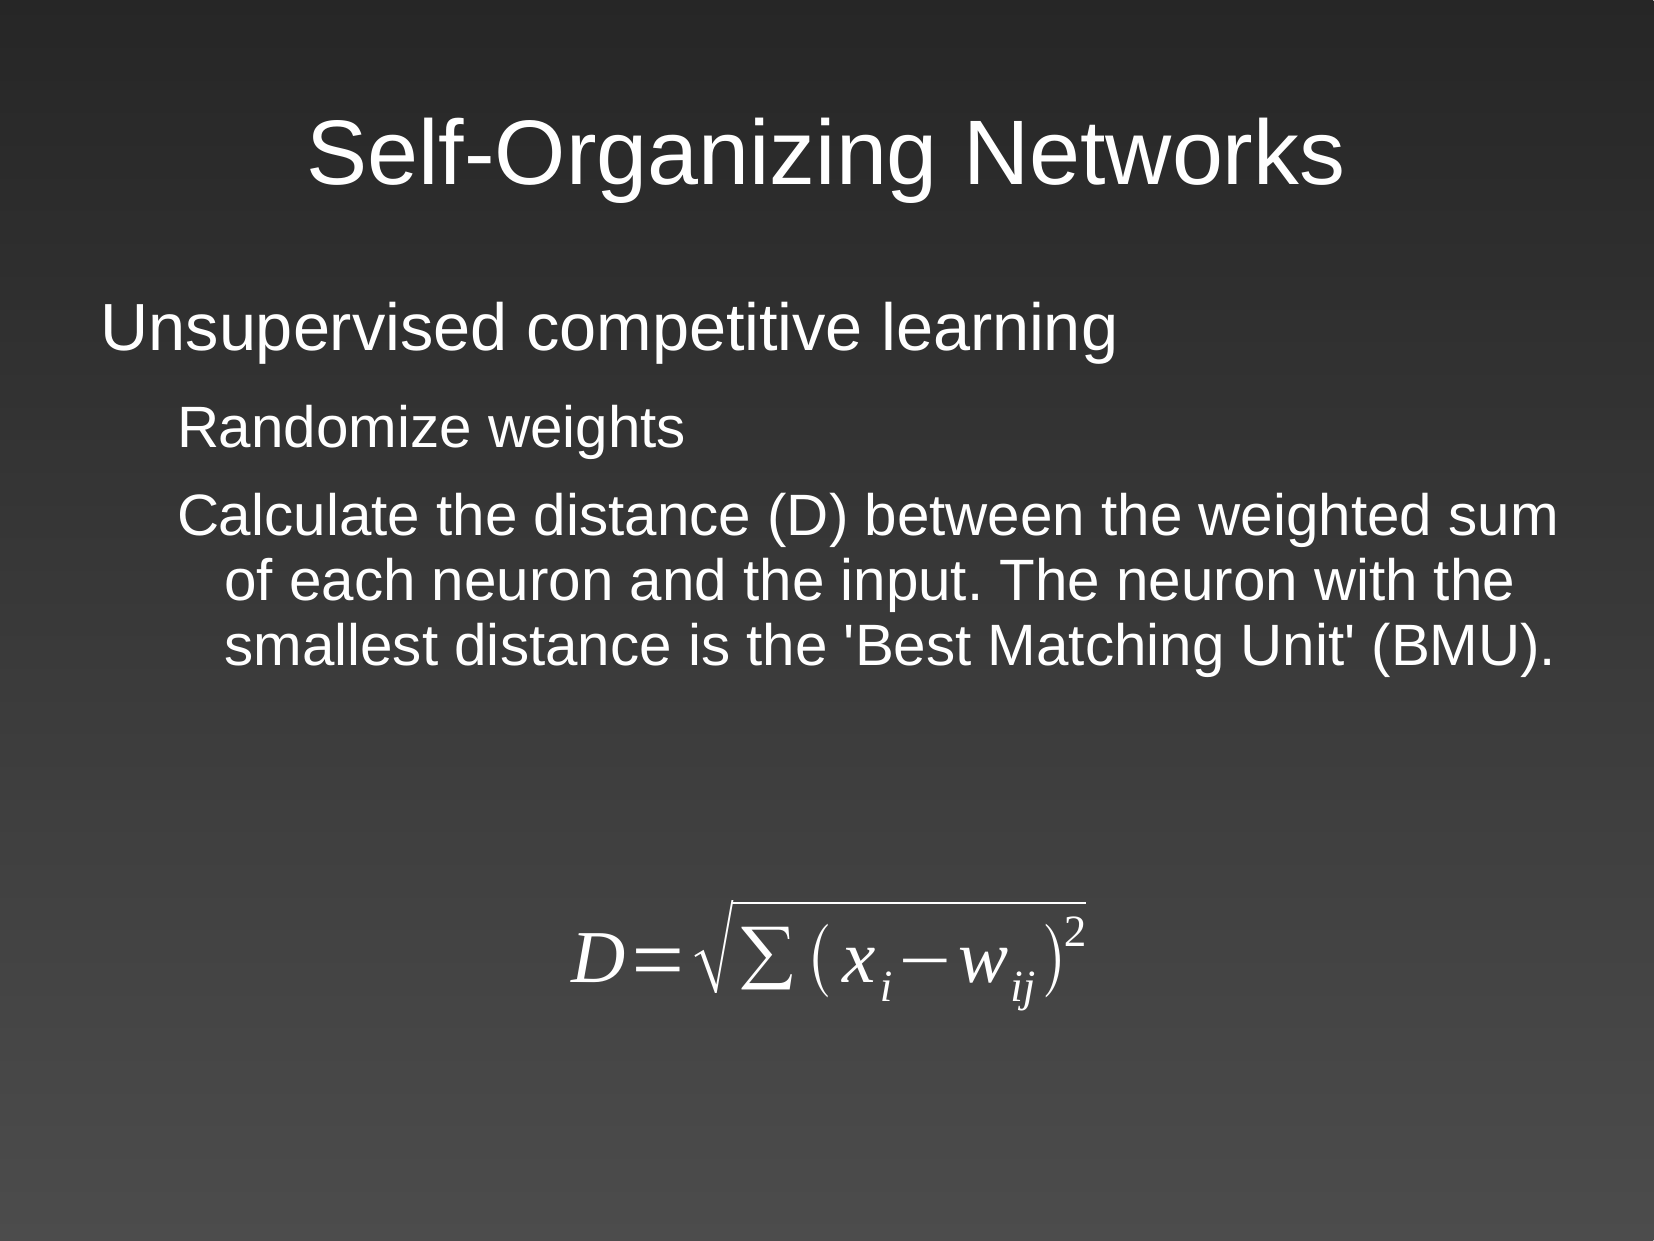

# Self-Organizing Networks
Unsupervised competitive learning
Randomize weights
Calculate the distance (D) between the weighted sum of each neuron and the input. The neuron with the smallest distance is the 'Best Matching Unit' (BMU).